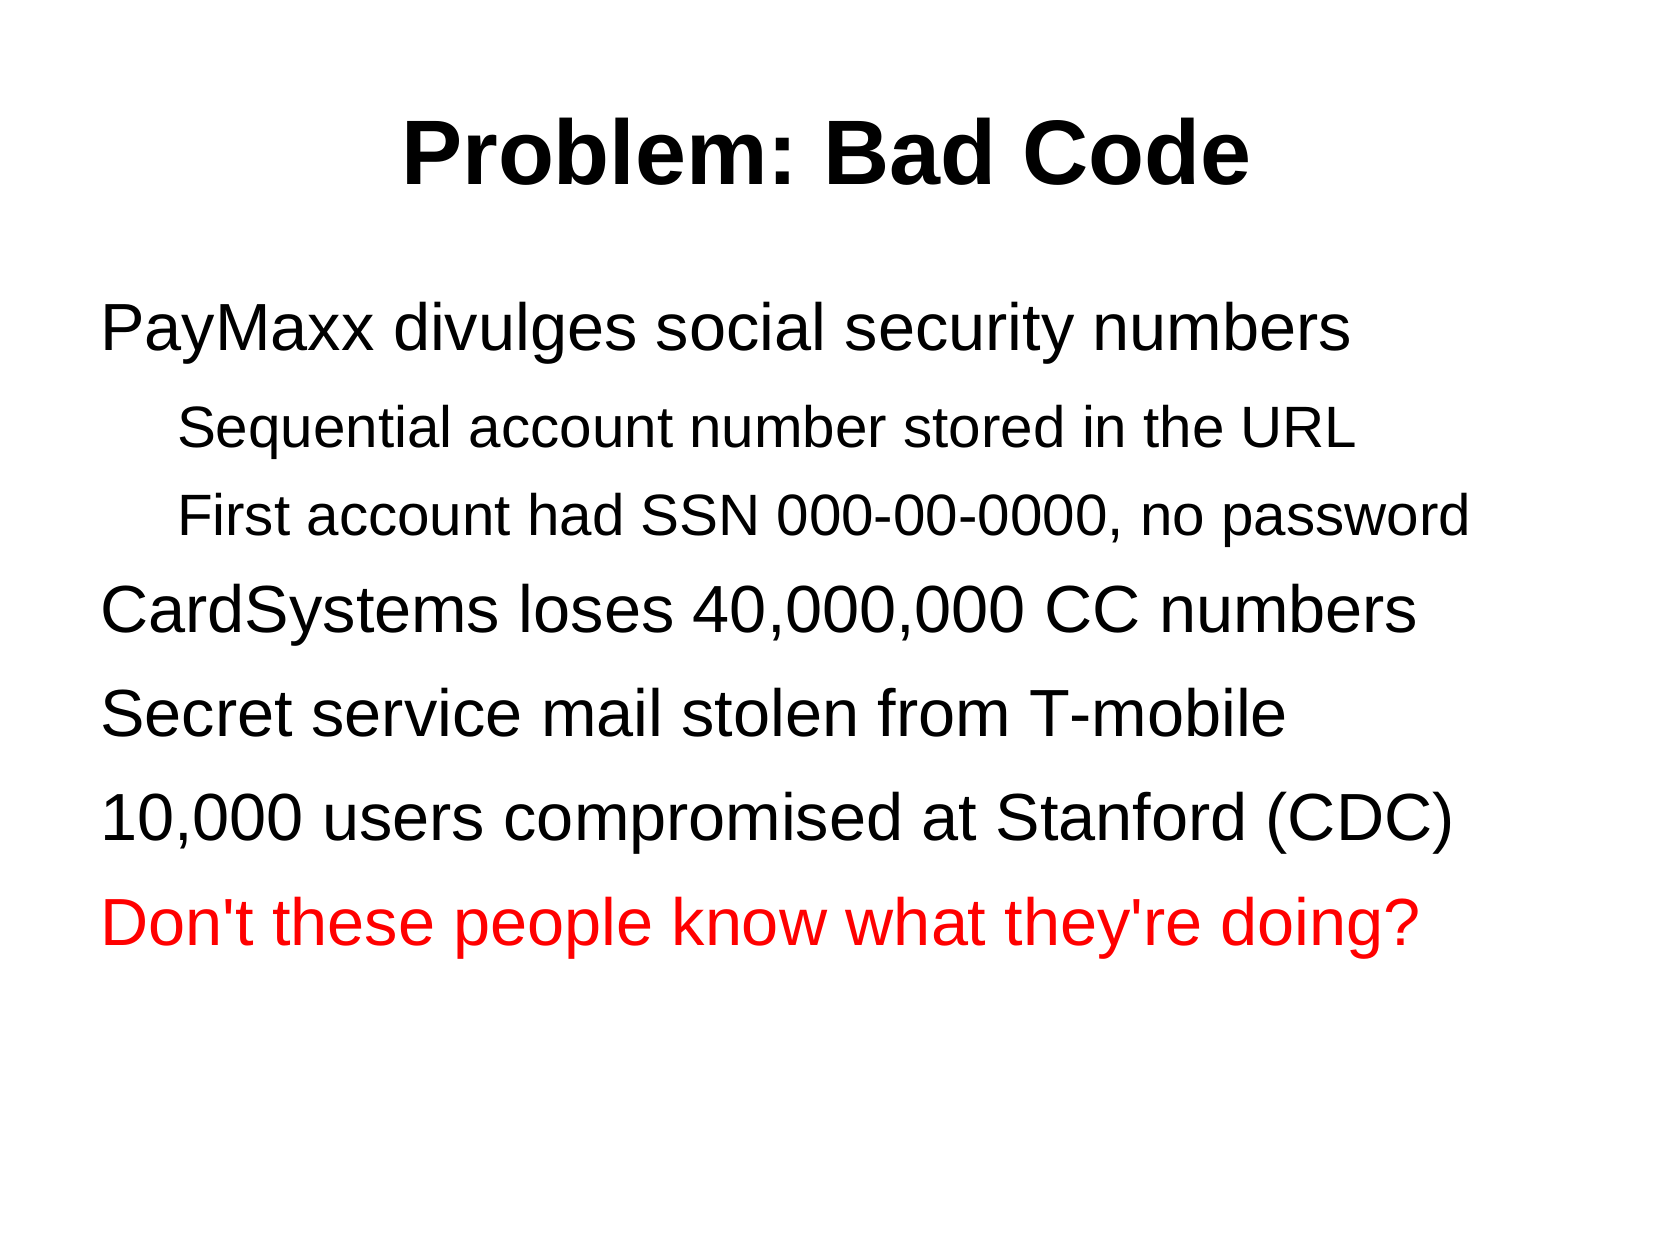

# Problem: Bad Code
PayMaxx divulges social security numbers
Sequential account number stored in the URL
First account had SSN 000-00-0000, no password
CardSystems loses 40,000,000 CC numbers
Secret service mail stolen from T-mobile
10,000 users compromised at Stanford (CDC)
Don't these people know what they're doing?